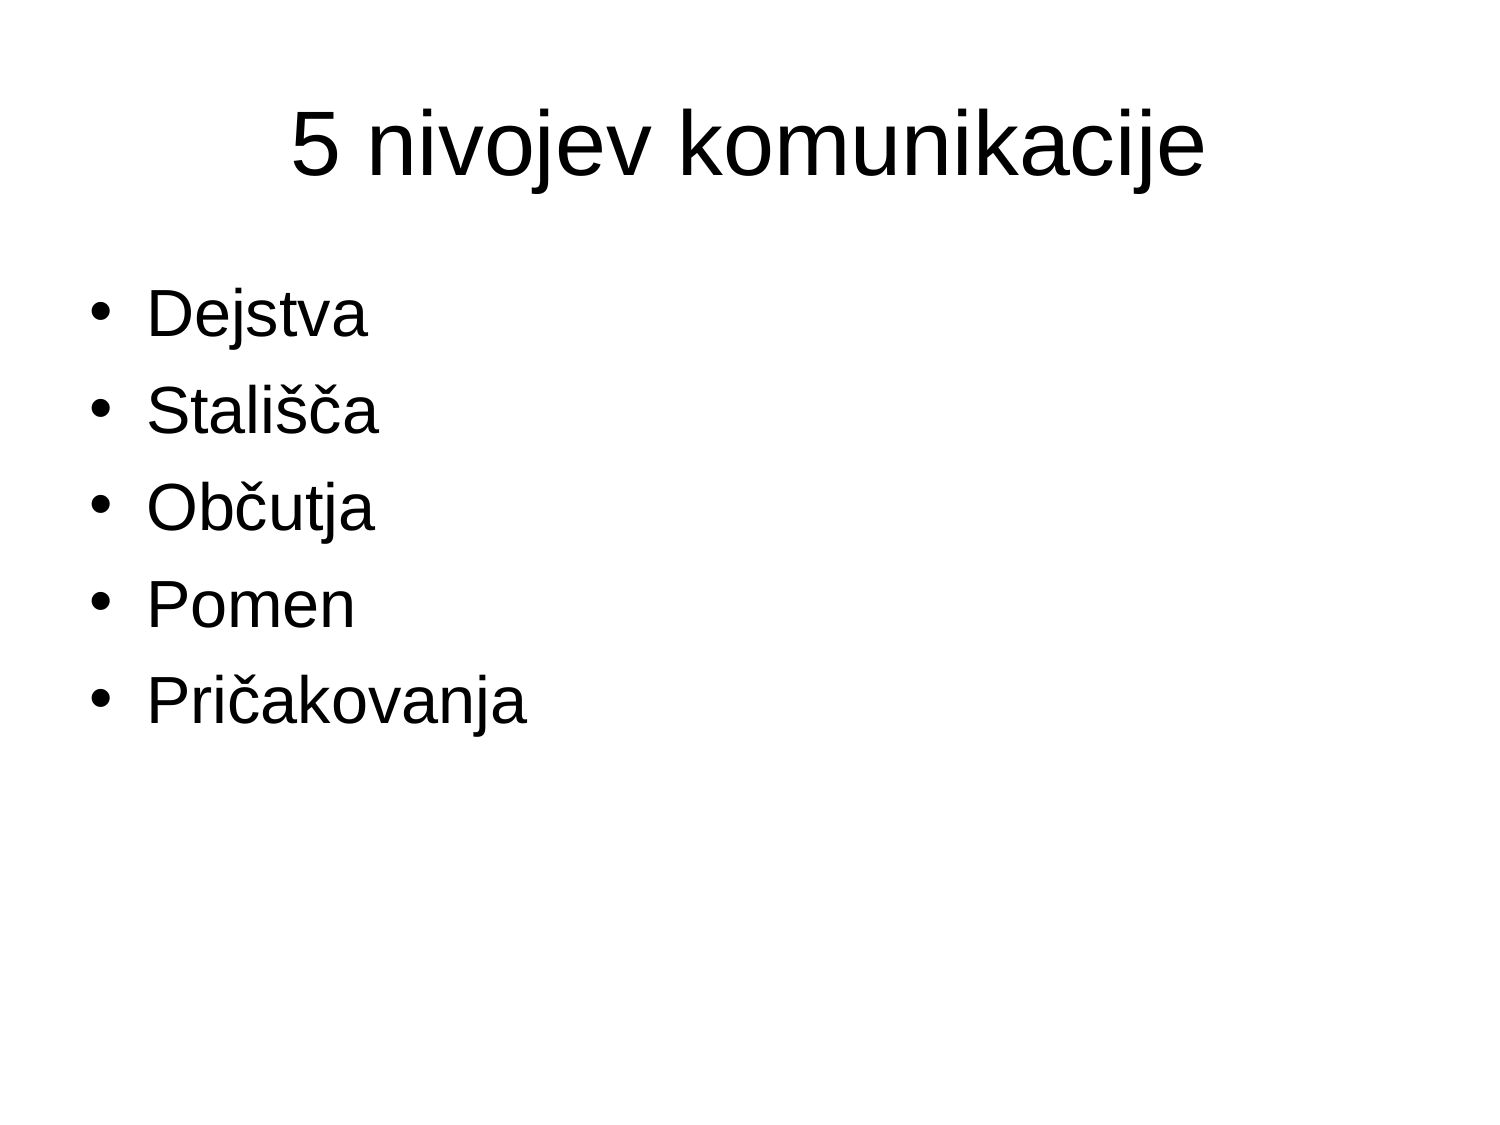

# 5 nivojev komunikacije
Dejstva
Stališča
Občutja
Pomen
Pričakovanja